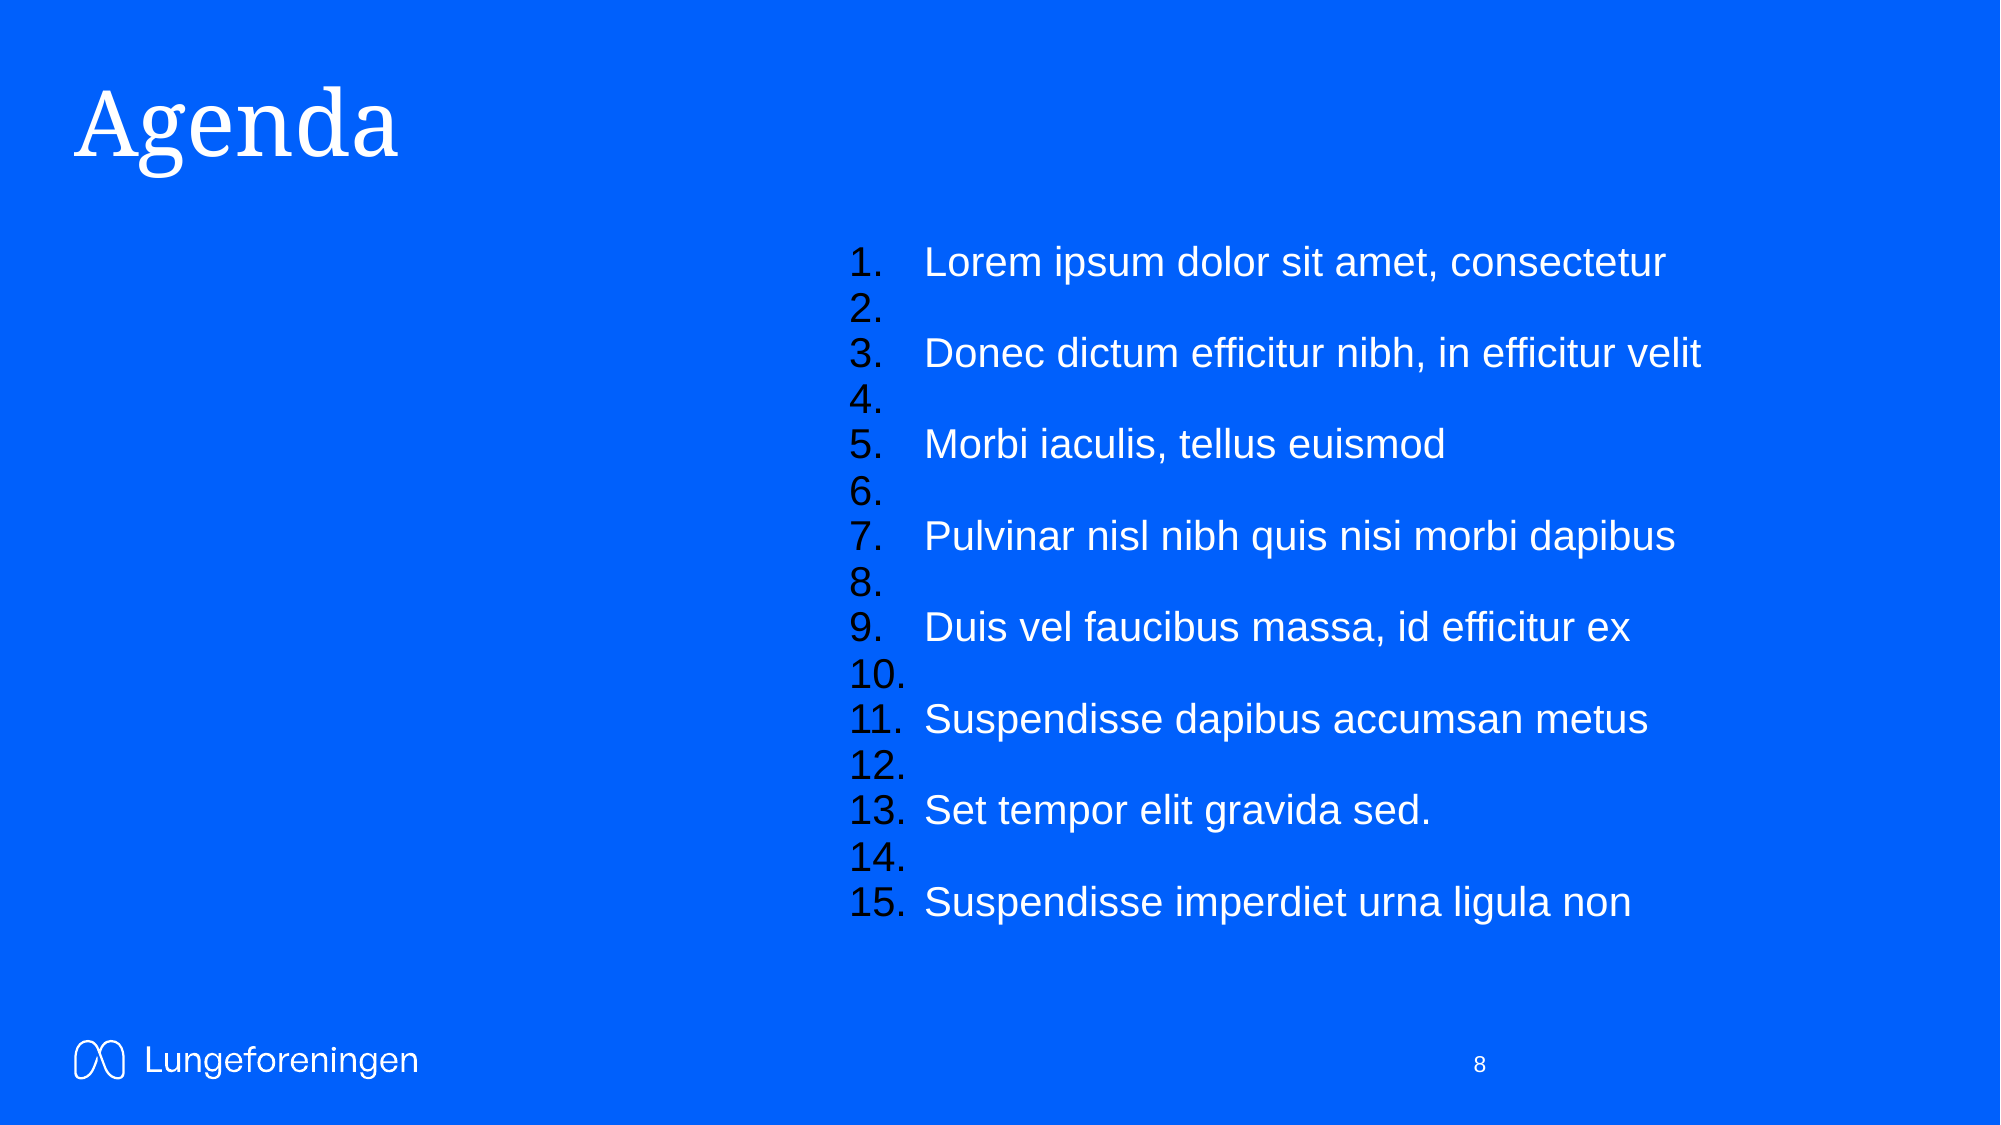

# Agenda
Lorem ipsum dolor sit amet, consectetur
Donec dictum efficitur nibh, in efficitur velit
Morbi iaculis, tellus euismod
Pulvinar nisl nibh quis nisi morbi dapibus
Duis vel faucibus massa, id efficitur ex
Suspendisse dapibus accumsan metus
Set tempor elit gravida sed.
Suspendisse imperdiet urna ligula non